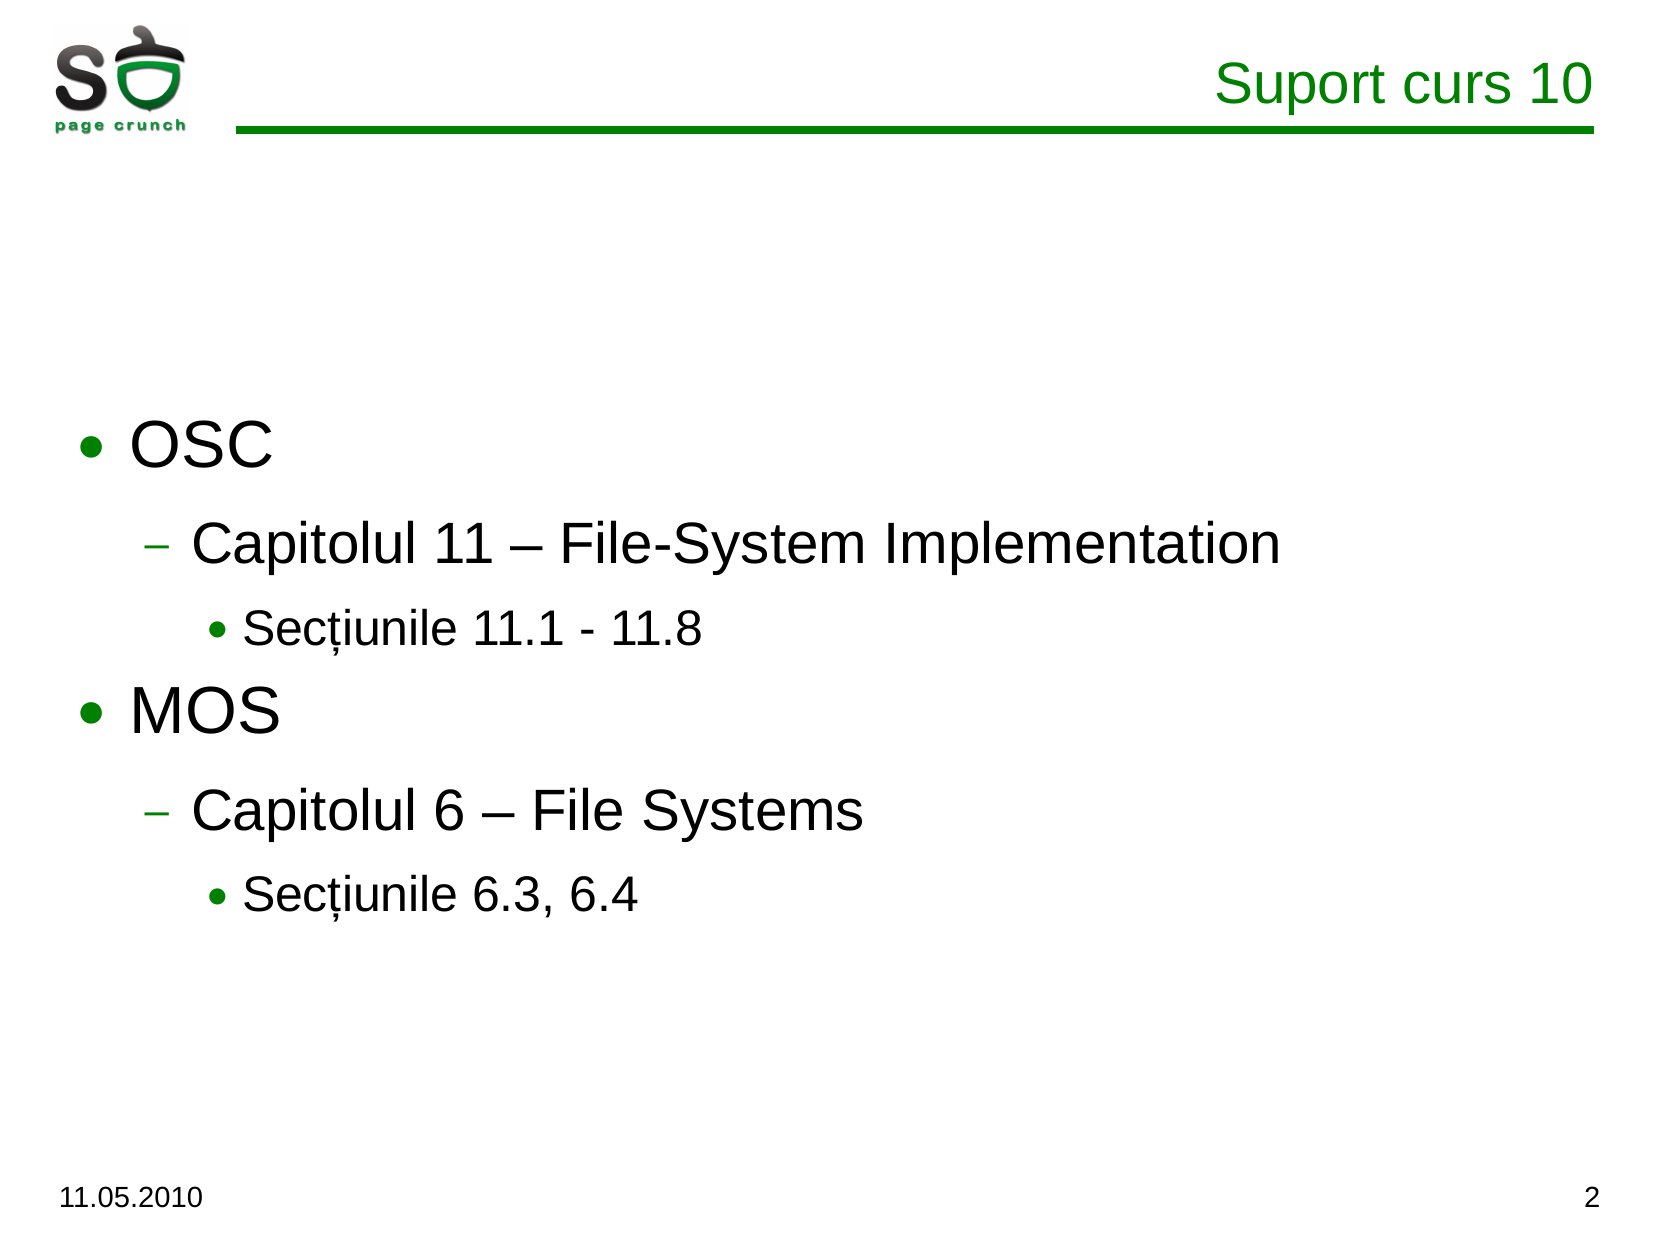

# Suport curs 10
OSC
Capitolul 11 – File-System Implementation
Secțiunile 11.1 - 11.8
MOS
Capitolul 6 – File Systems
Secțiunile 6.3, 6.4
11.05.2010
2